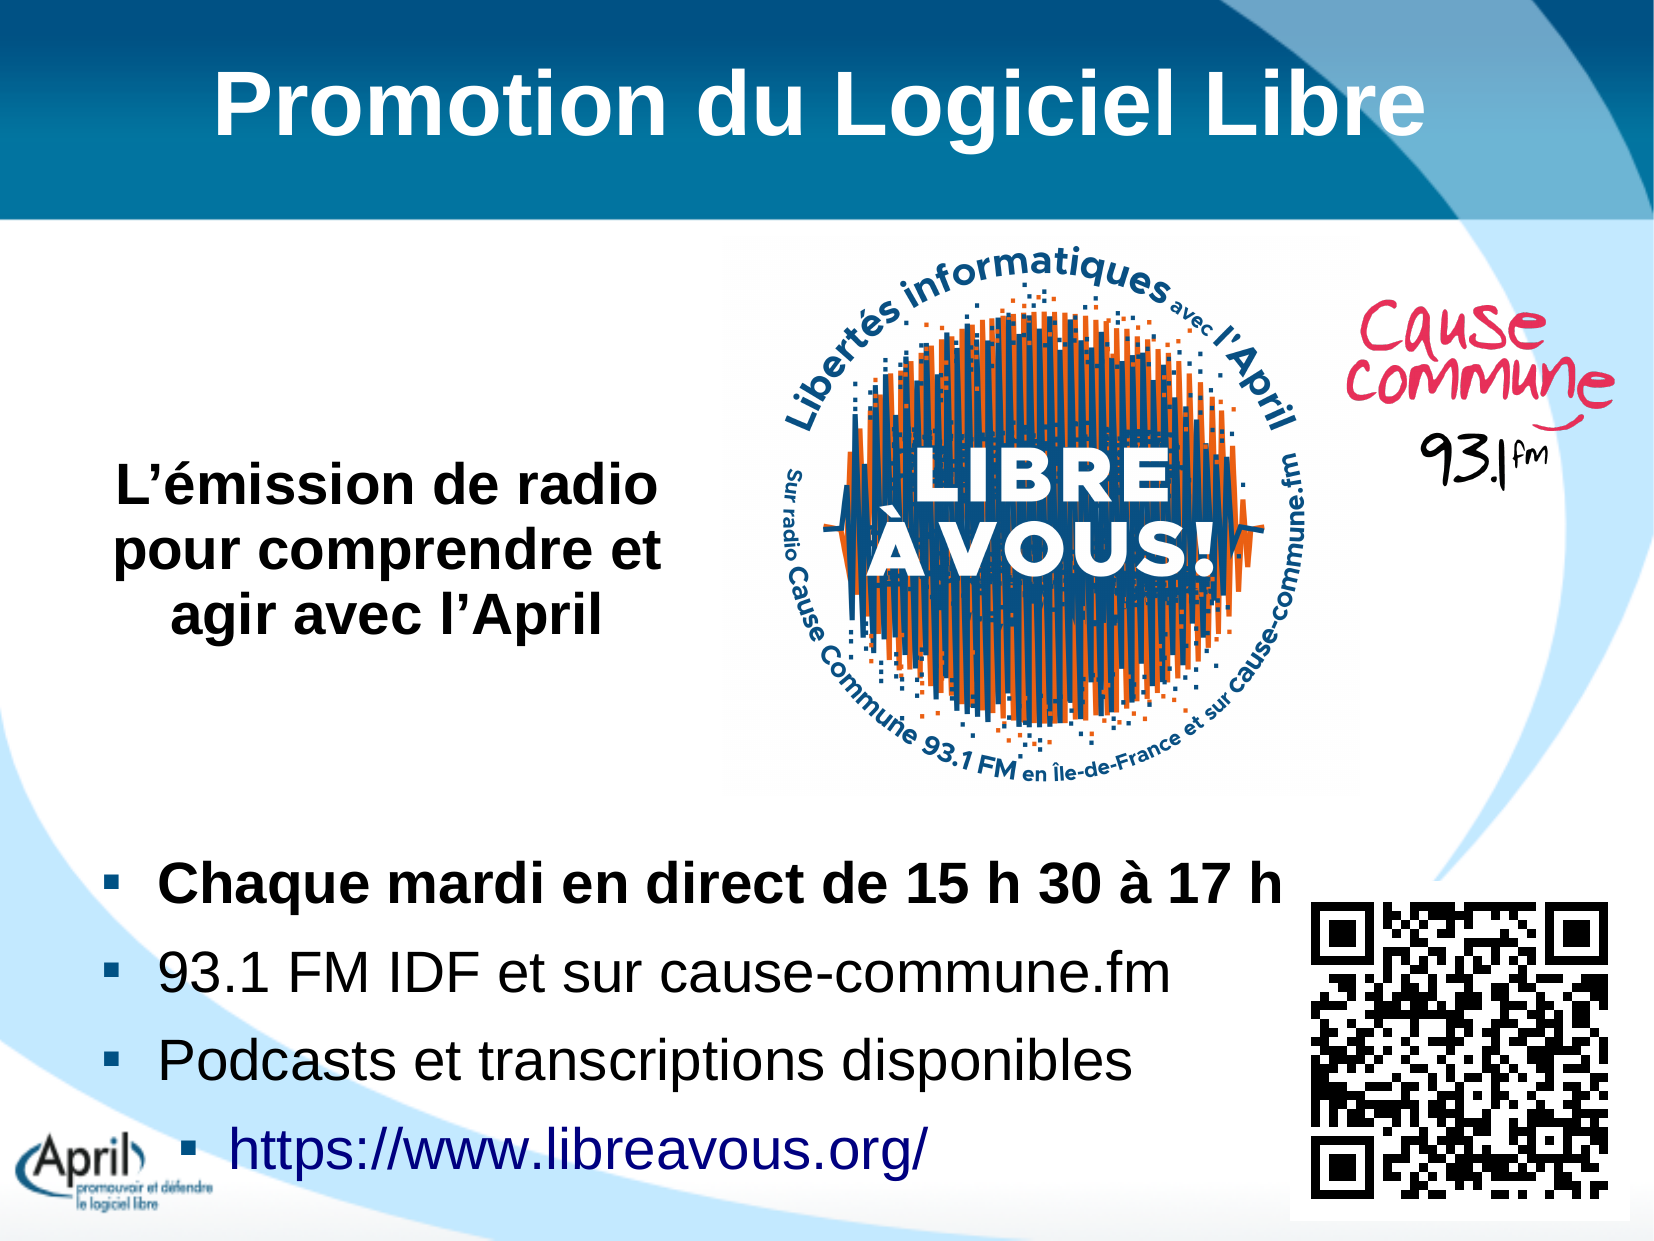

# Promotion du Logiciel Libre
L’émission de radio pour comprendre et agir avec l’April
Chaque mardi en direct de 15 h 30 à 17 h
93.1 FM IDF et sur cause-commune.fm
Podcasts et transcriptions disponibles
https://www.libreavous.org/